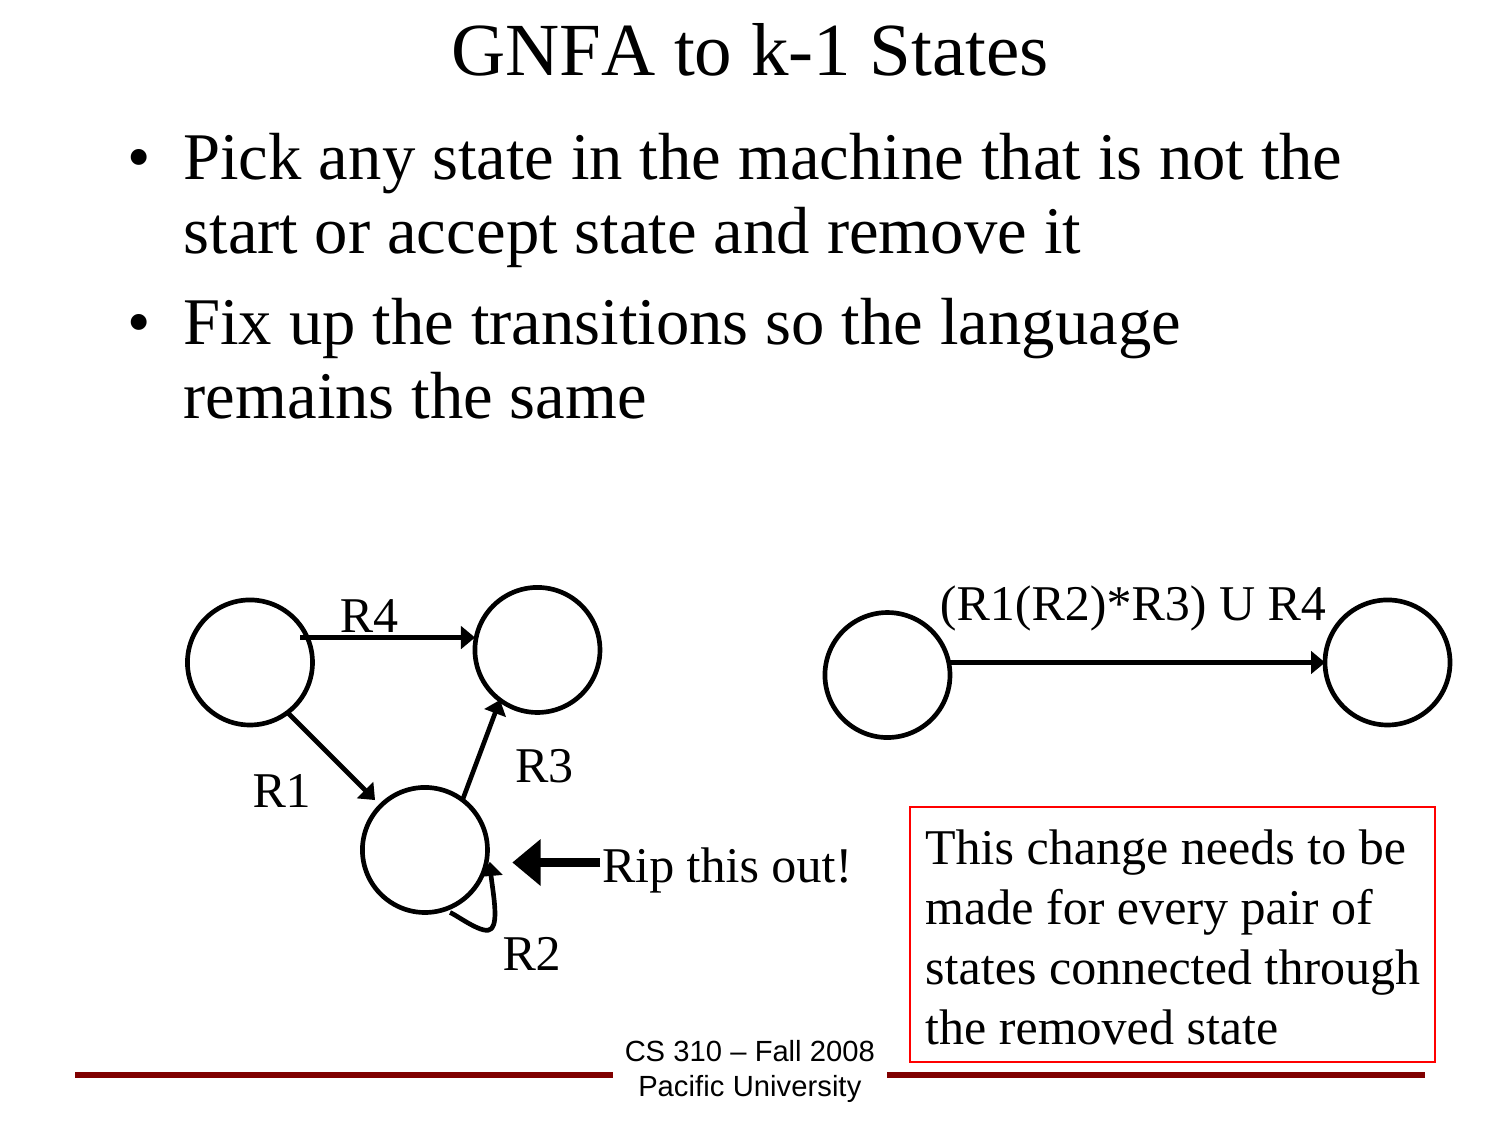

# GNFA to k-1 States
Pick any state in the machine that is not the start or accept state and remove it
Fix up the transitions so the language remains the same
(R1(R2)*R3) U R4
R4
R3
R1
This change needs to be
made for every pair of
states connected through
the removed state
Rip this out!
R2